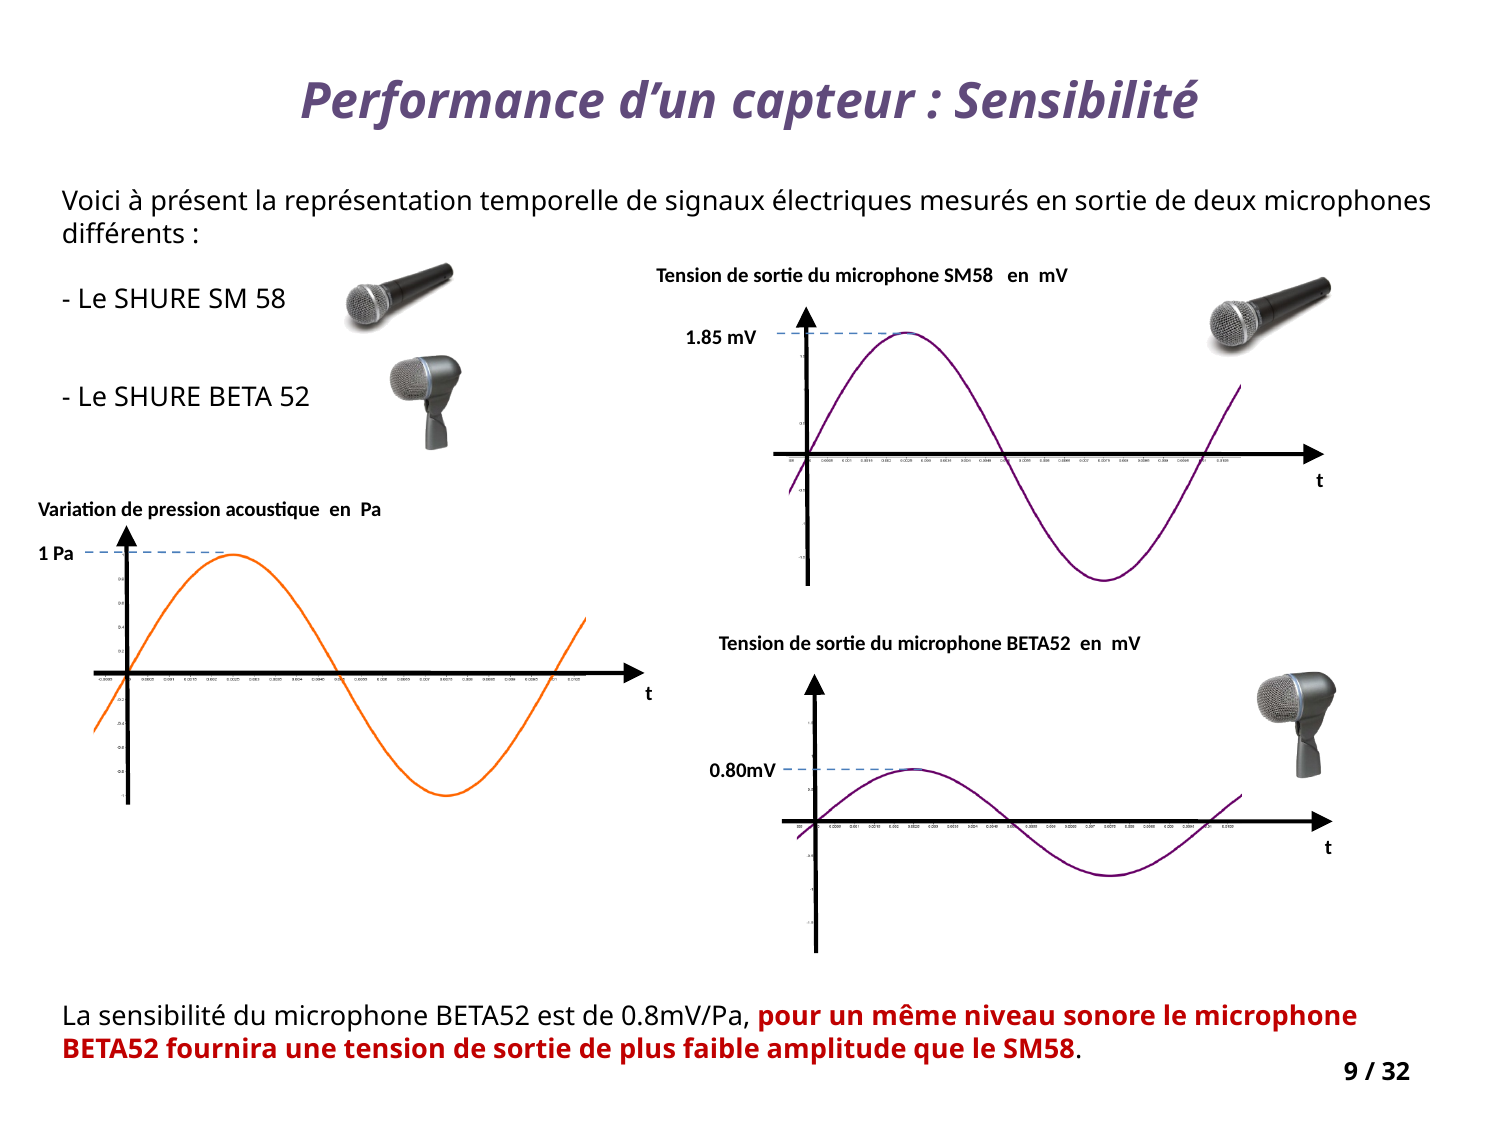

# Performance d’un capteur : Sensibilité
Voici à présent la représentation temporelle de signaux électriques mesurés en sortie de deux microphones différents :
- Le SHURE SM 58
- Le SHURE BETA 52
La sensibilité du microphone BETA52 est de 0.8mV/Pa, pour un même niveau sonore le microphone BETA52 fournira une tension de sortie de plus faible amplitude que le SM58.
Tension de sortie du microphone SM58 en mV
1.85 mV
t
Variation de pression acoustique en Pa
1 Pa
Tension de sortie du microphone BETA52 en mV
t
0.80mV
t